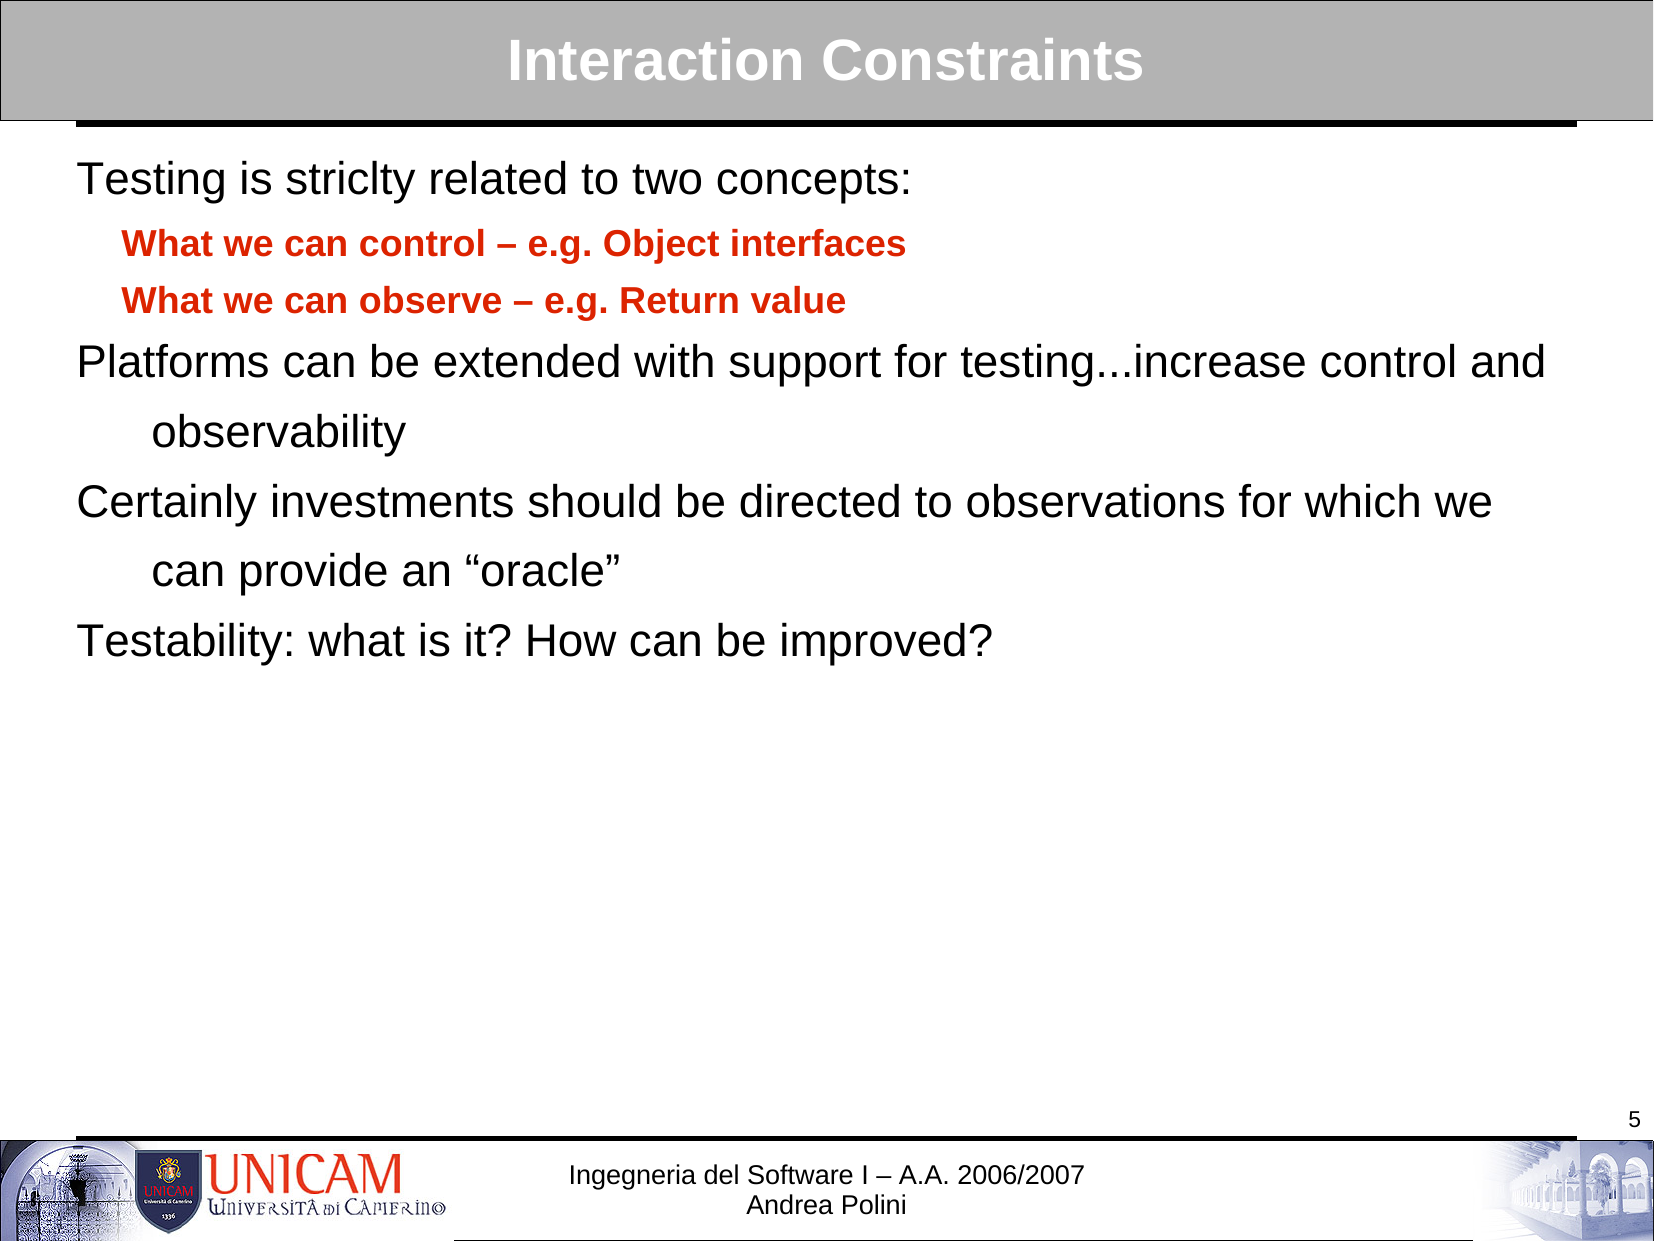

# Interaction Constraints
Testing is striclty related to two concepts:
What we can control – e.g. Object interfaces
What we can observe – e.g. Return value
Platforms can be extended with support for testing...increase control and observability
Certainly investments should be directed to observations for which we can provide an “oracle”
Testability: what is it? How can be improved?
5